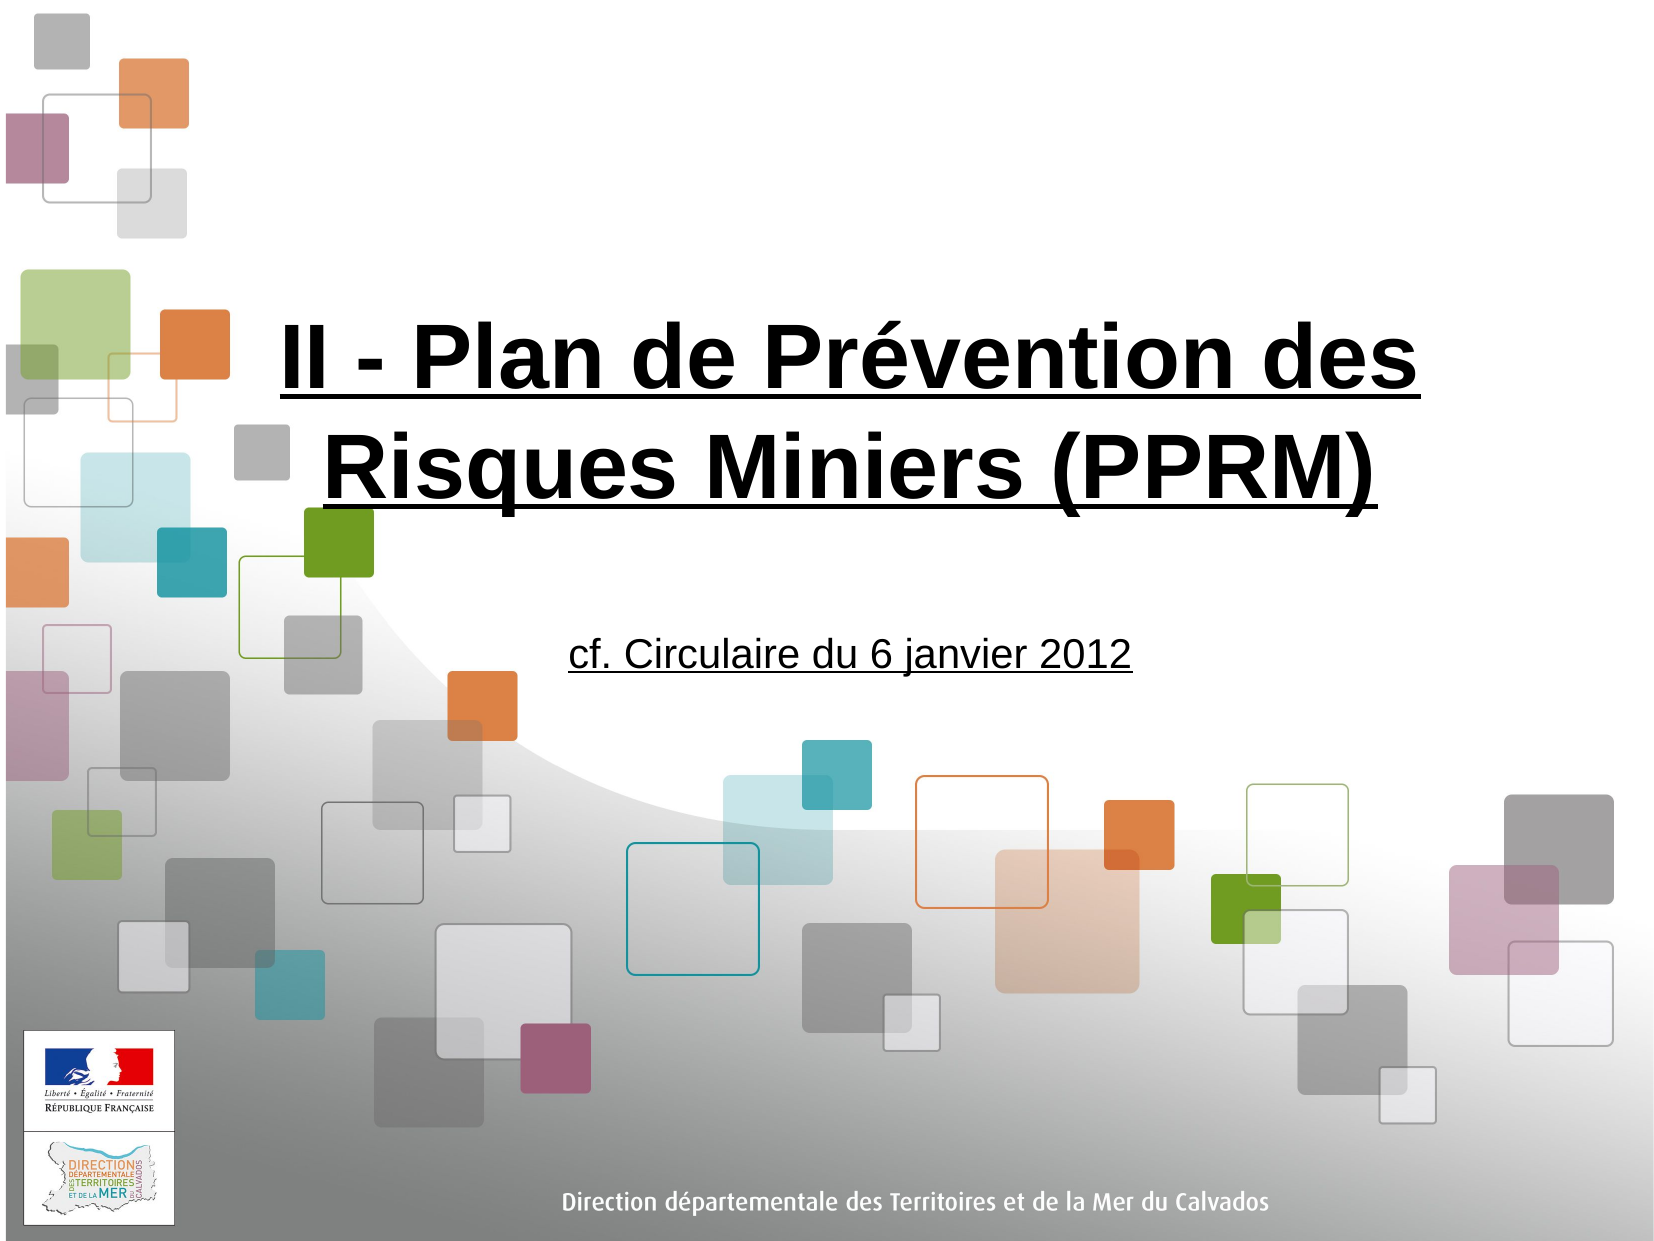

#
II - Plan de Prévention des Risques Miniers (PPRM)
cf. Circulaire du 6 janvier 2012